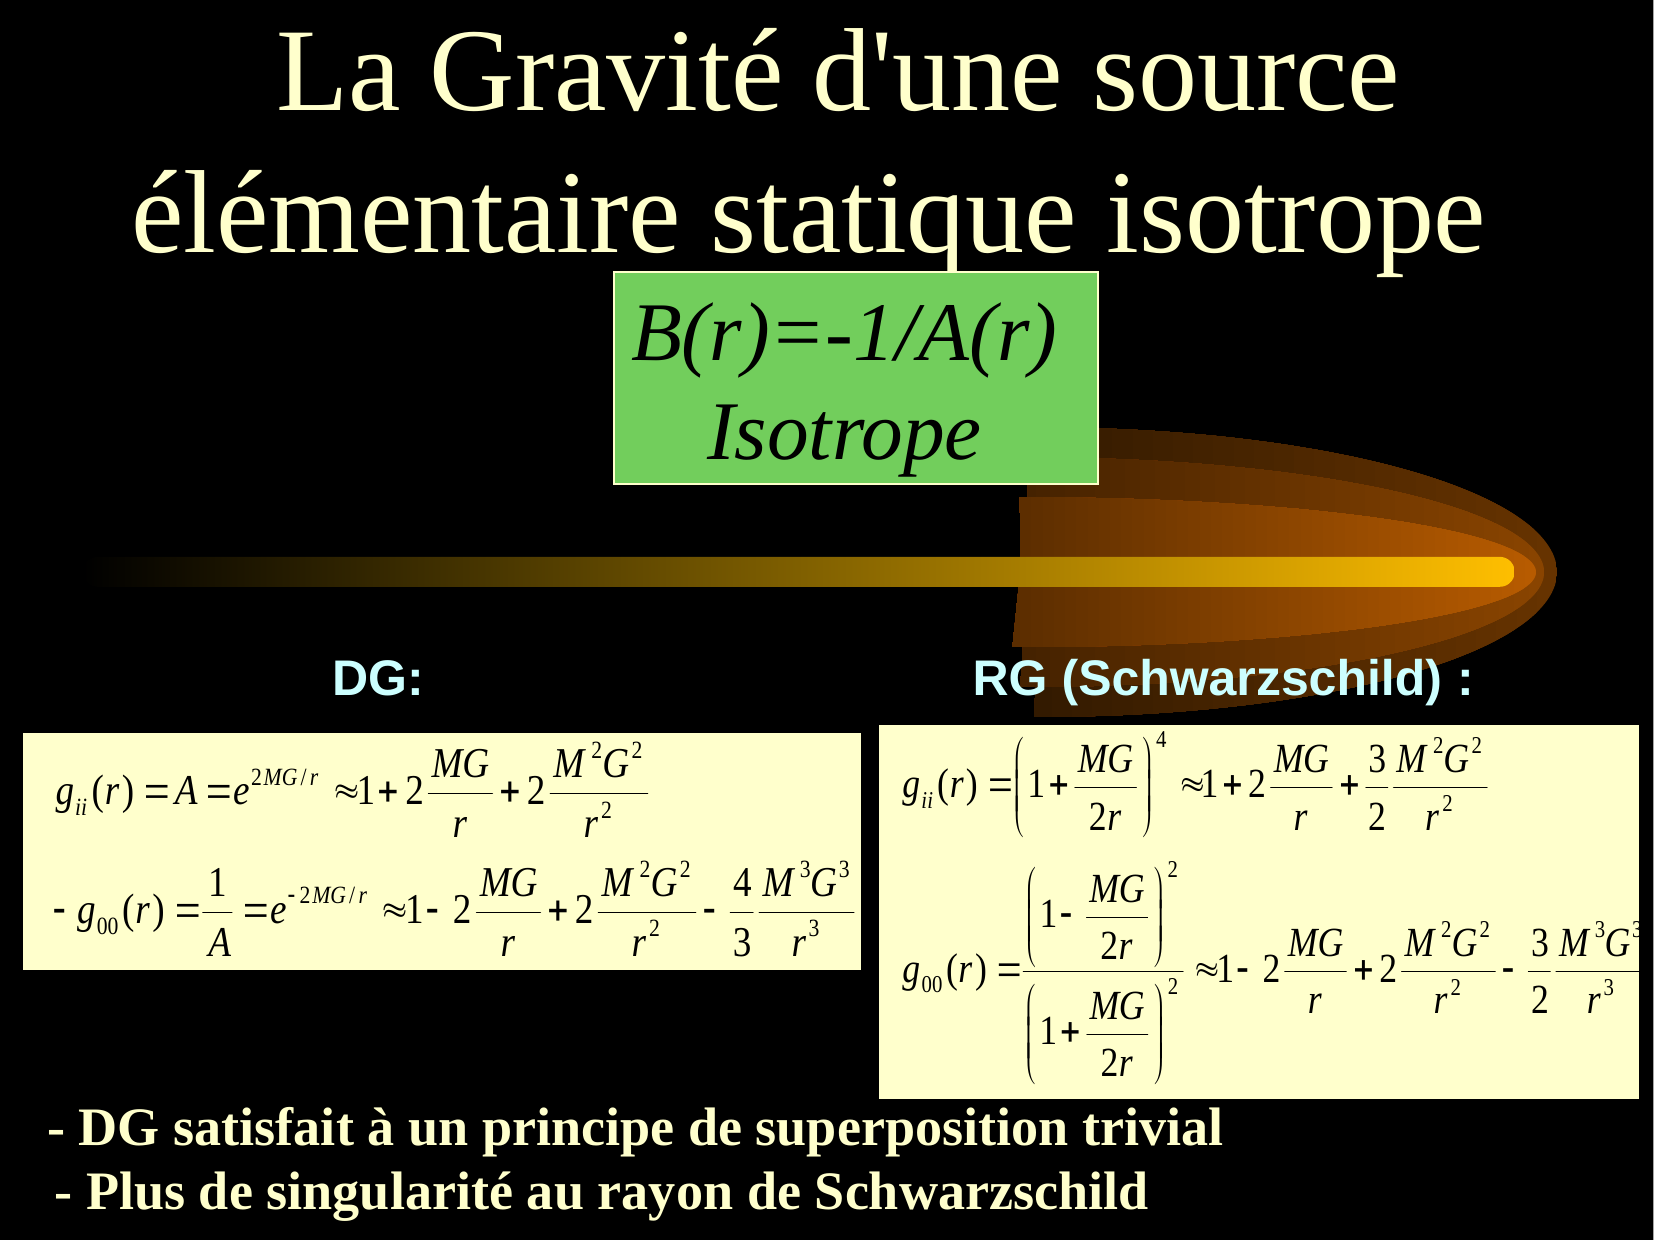

# La Gravité d'une source élémentaire statique isotrope
B(r)=-1/A(r)
Isotrope
 DG: 		 	 RG (Schwarzschild)‏ :
 - DG satisfait à un principe de superposition trivial
- Plus de singularité au rayon de Schwarzschild